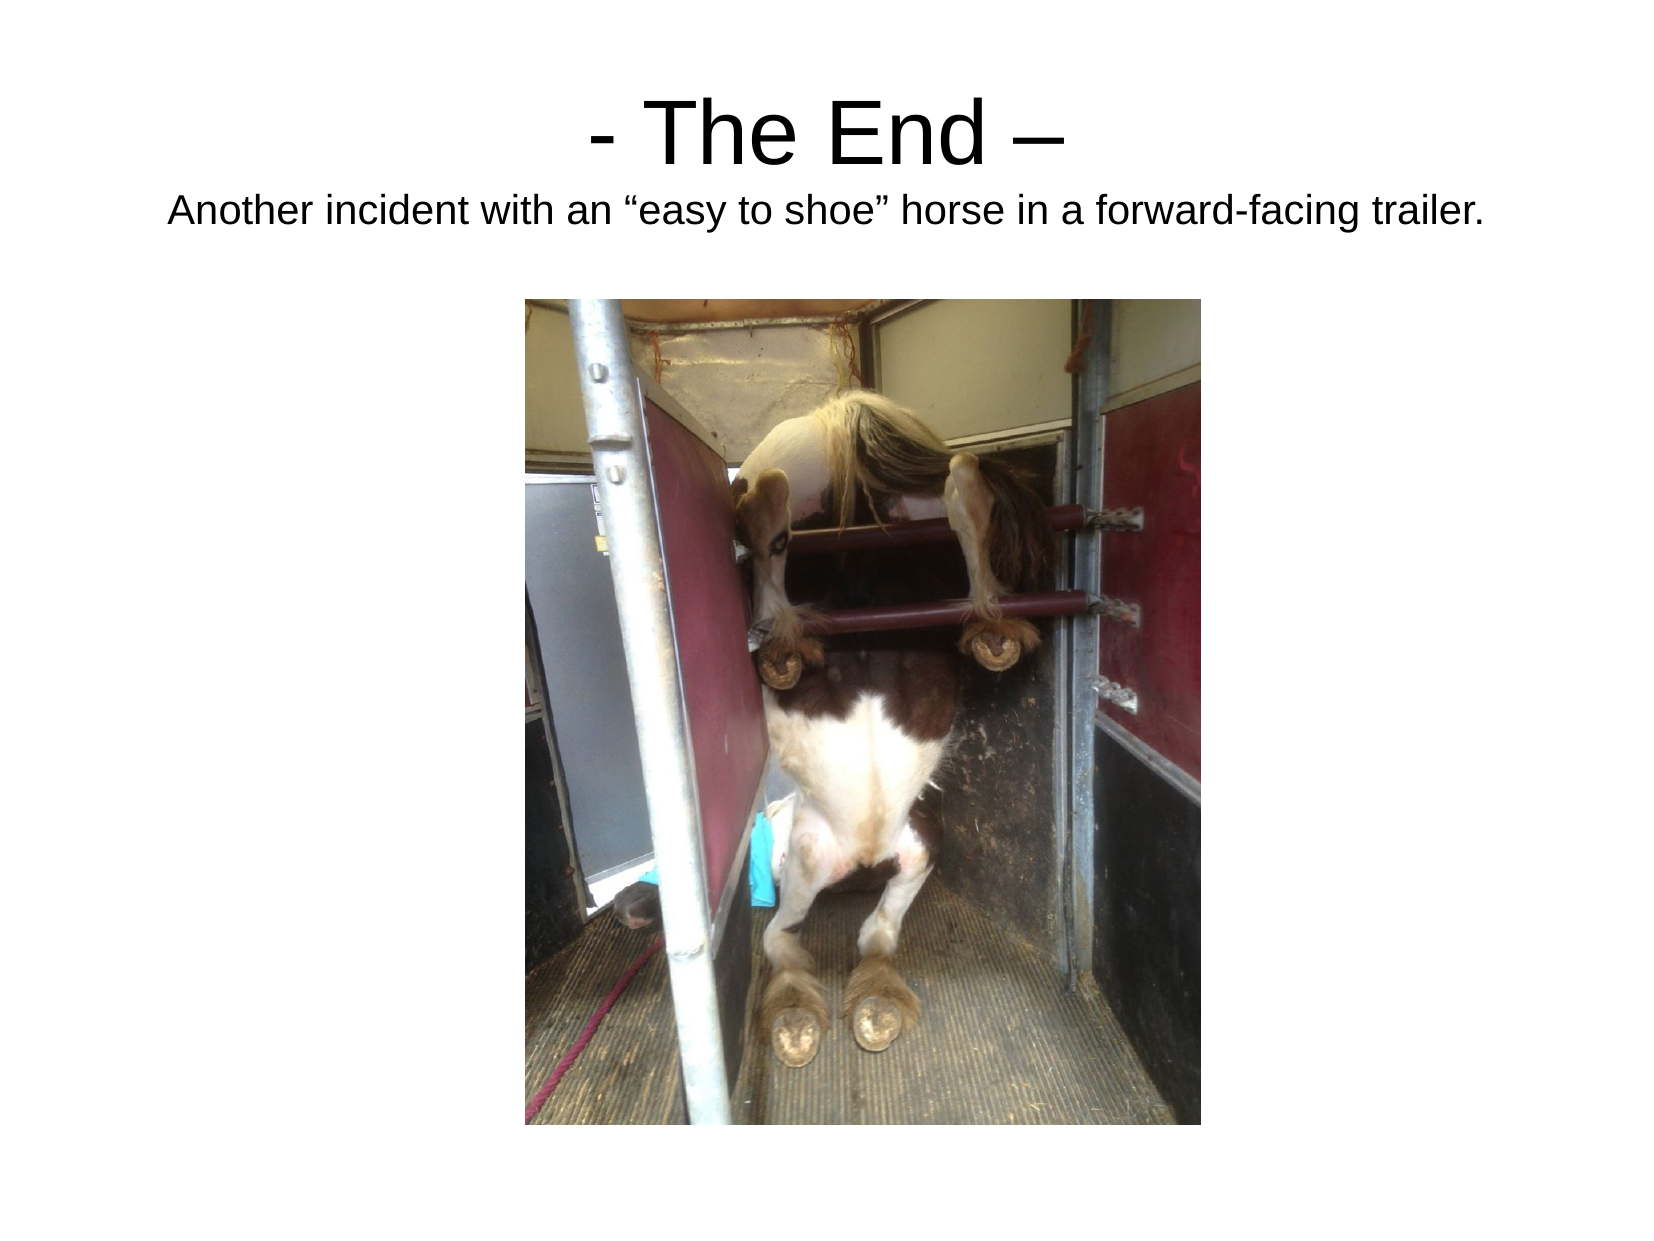

# - The End – Another incident with an “easy to shoe” horse in a forward-facing trailer.